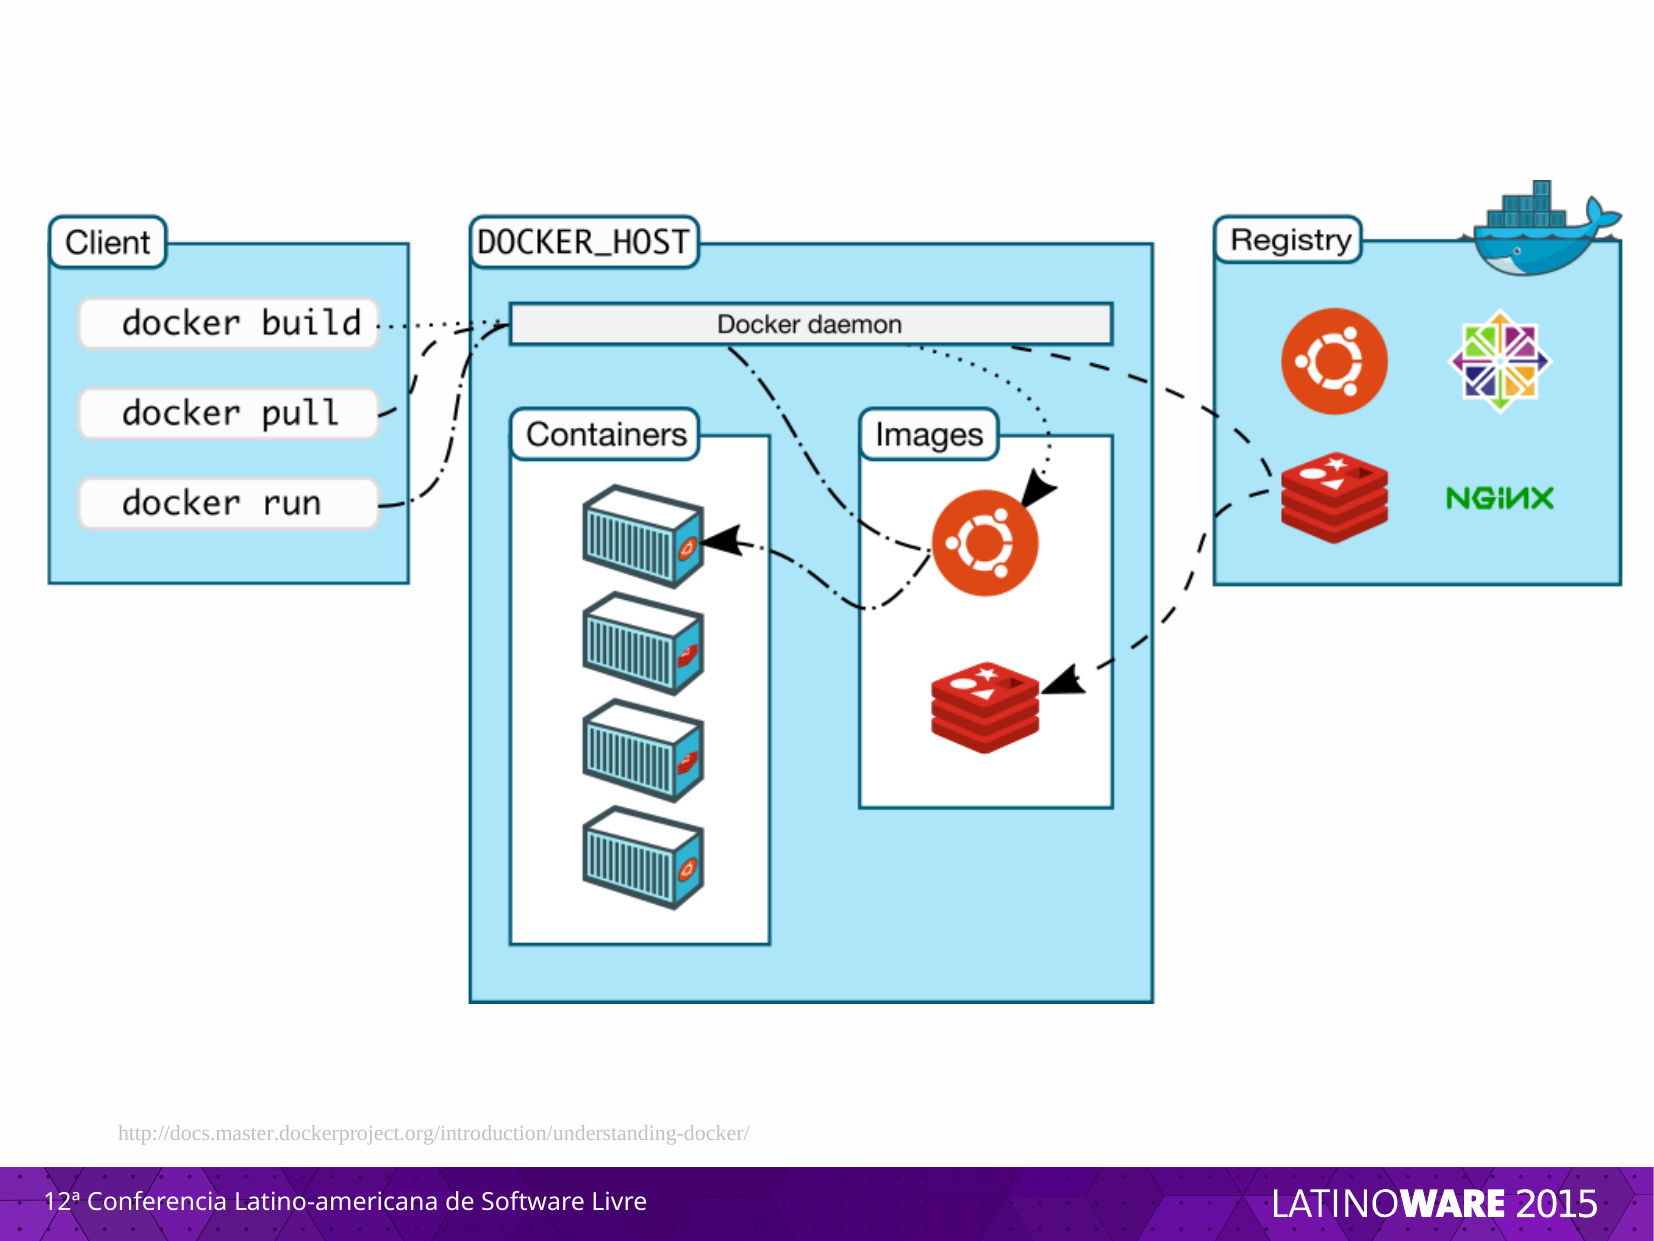

http://docs.master.dockerproject.org/introduction/understanding-docker/
12ª Conferencia Latino-americana de Software Livre